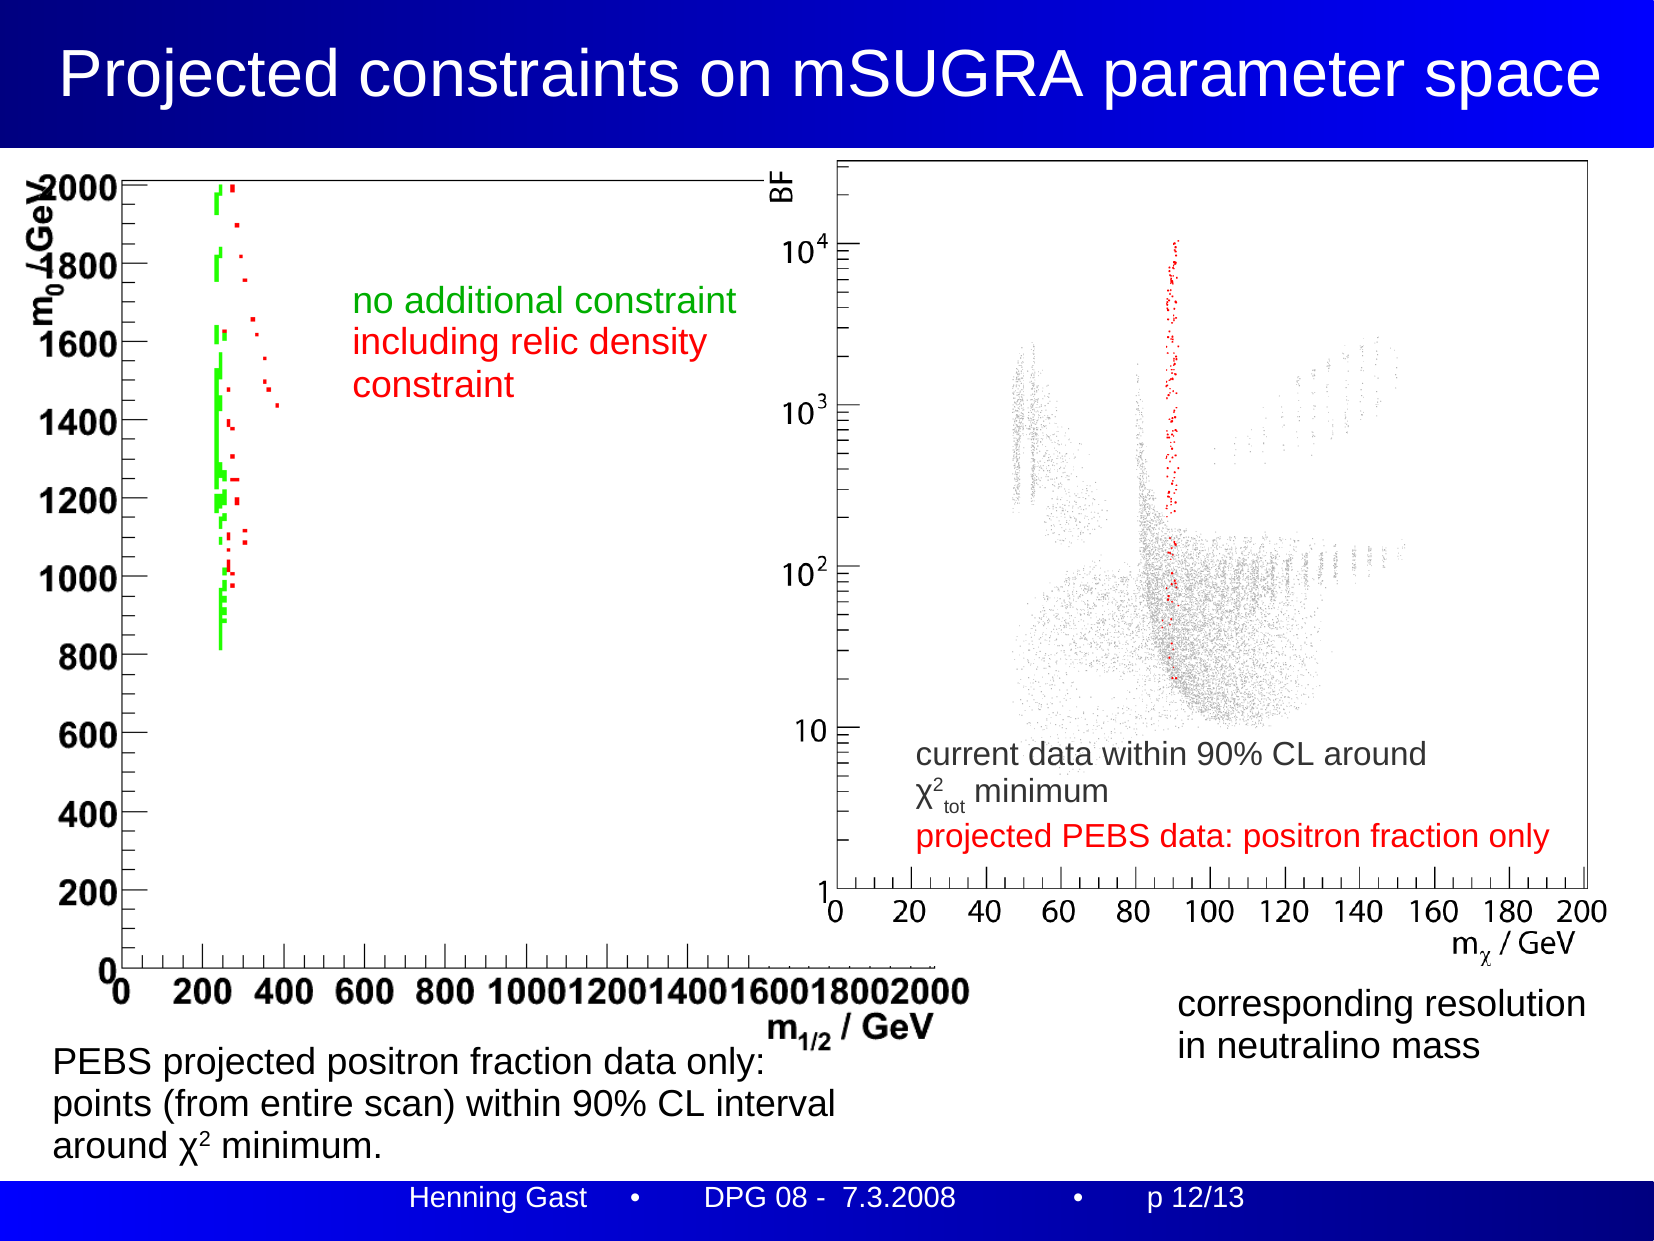

# Projected constraints on mSUGRA parameter space
no additional constraint
including relic density constraint
current data within 90% CL around
χ2tot minimum
projected PEBS data: positron fraction only
corresponding resolution in neutralino mass
PEBS projected positron fraction data only:
points (from entire scan) within 90% CL interval around χ2 minimum.